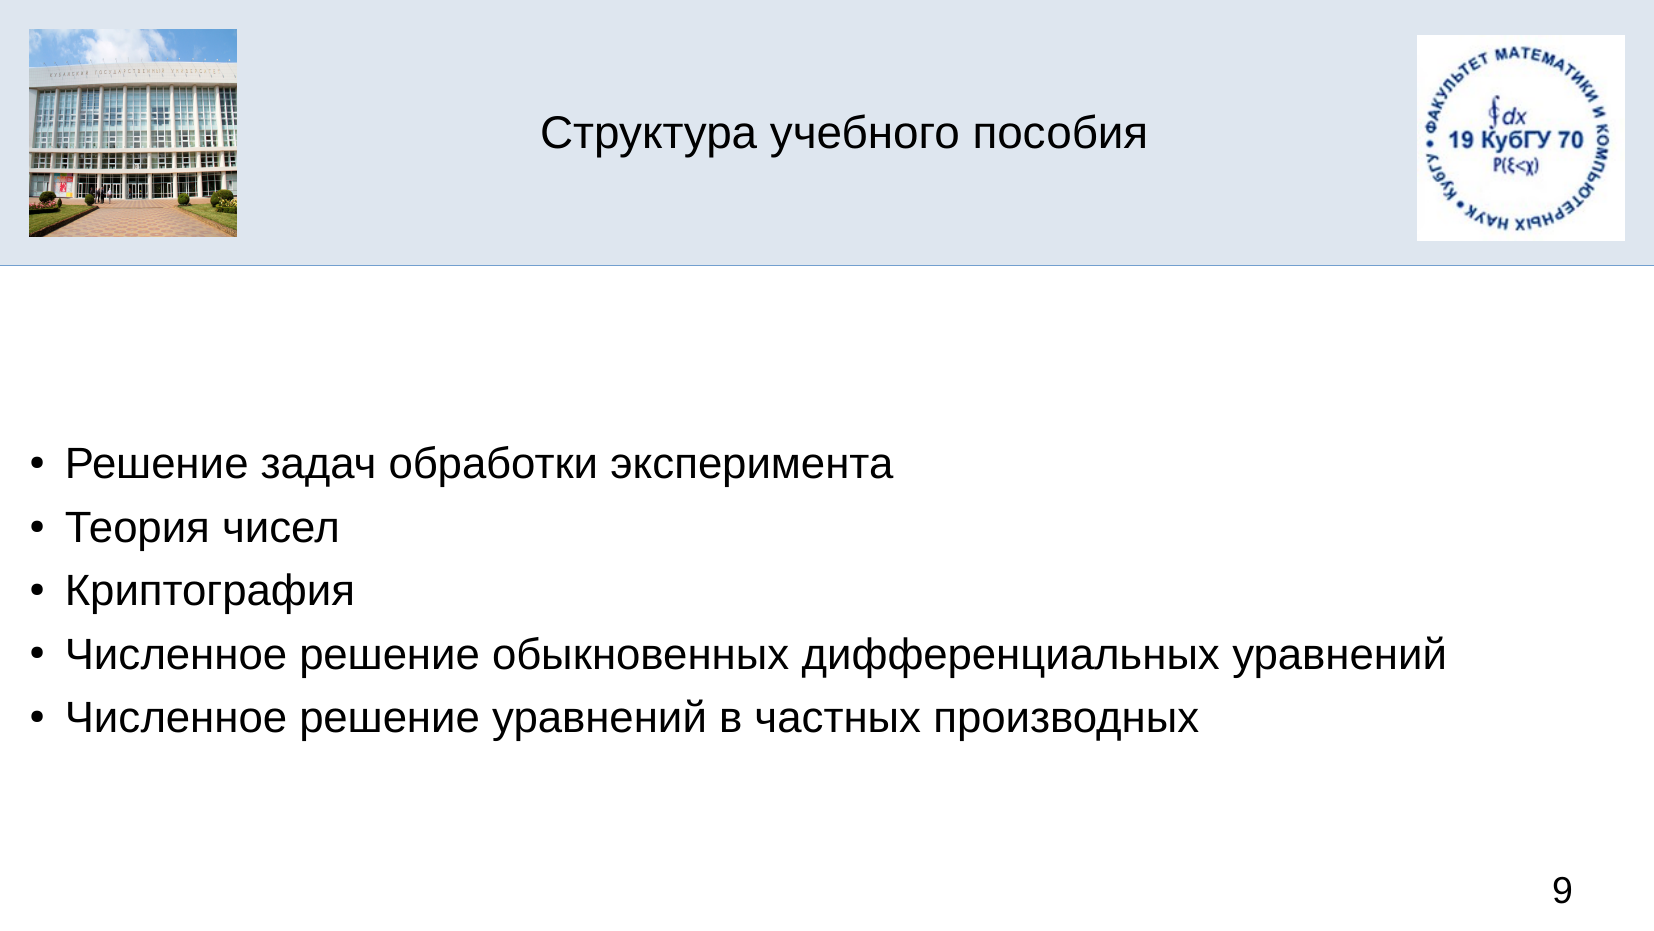

# Структура учебного пособия
Решение задач обработки эксперимента
Теория чисел
Криптография
Численное решение обыкновенных дифференциальных уравнений
Численное решение уравнений в частных производных